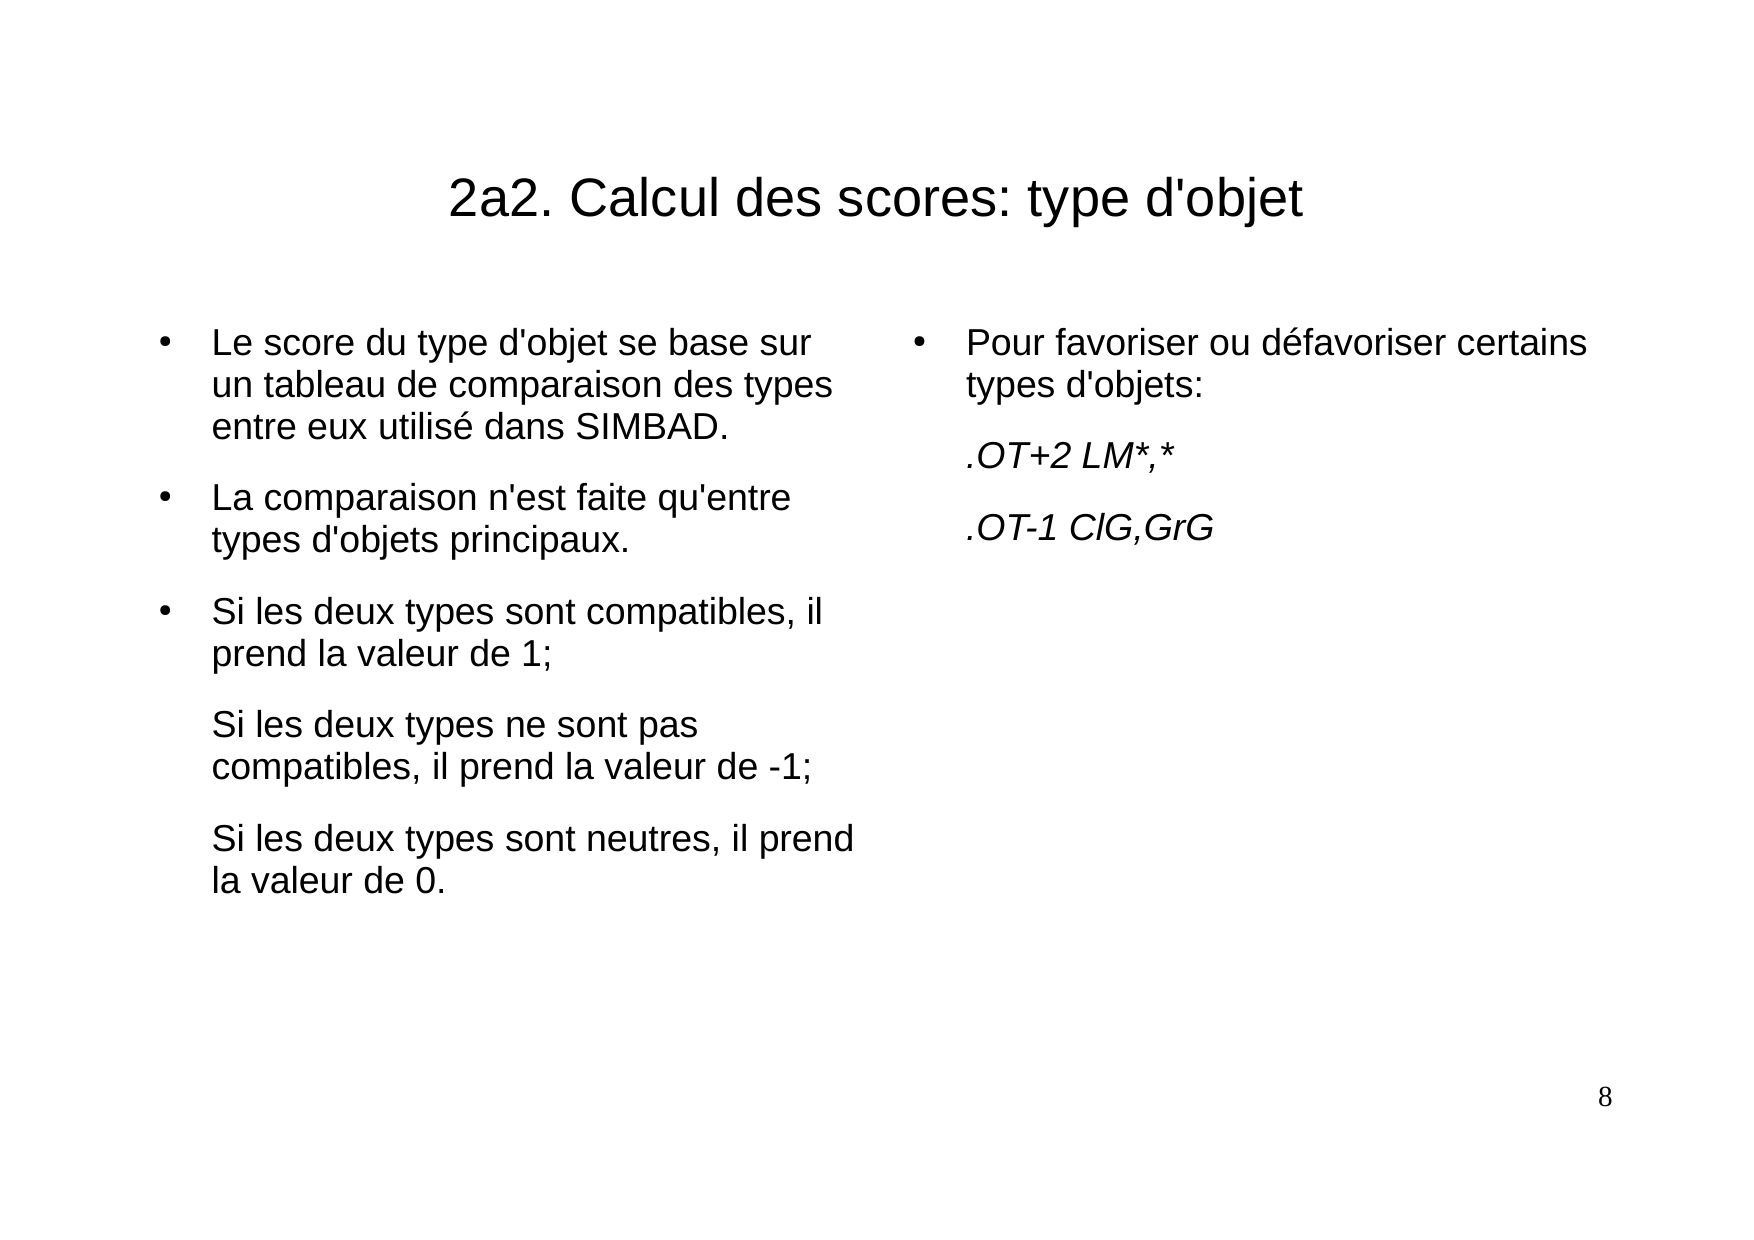

# 2a2. Calcul des scores: type d'objet
Le score du type d'objet se base sur un tableau de comparaison des types entre eux utilisé dans SIMBAD.
La comparaison n'est faite qu'entre types d'objets principaux.
Si les deux types sont compatibles, il prend la valeur de 1;
Si les deux types ne sont pas compatibles, il prend la valeur de -1;
Si les deux types sont neutres, il prend la valeur de 0.
Pour favoriser ou défavoriser certains types d'objets:
.OT+2 LM*,*
.OT-1 ClG,GrG
8